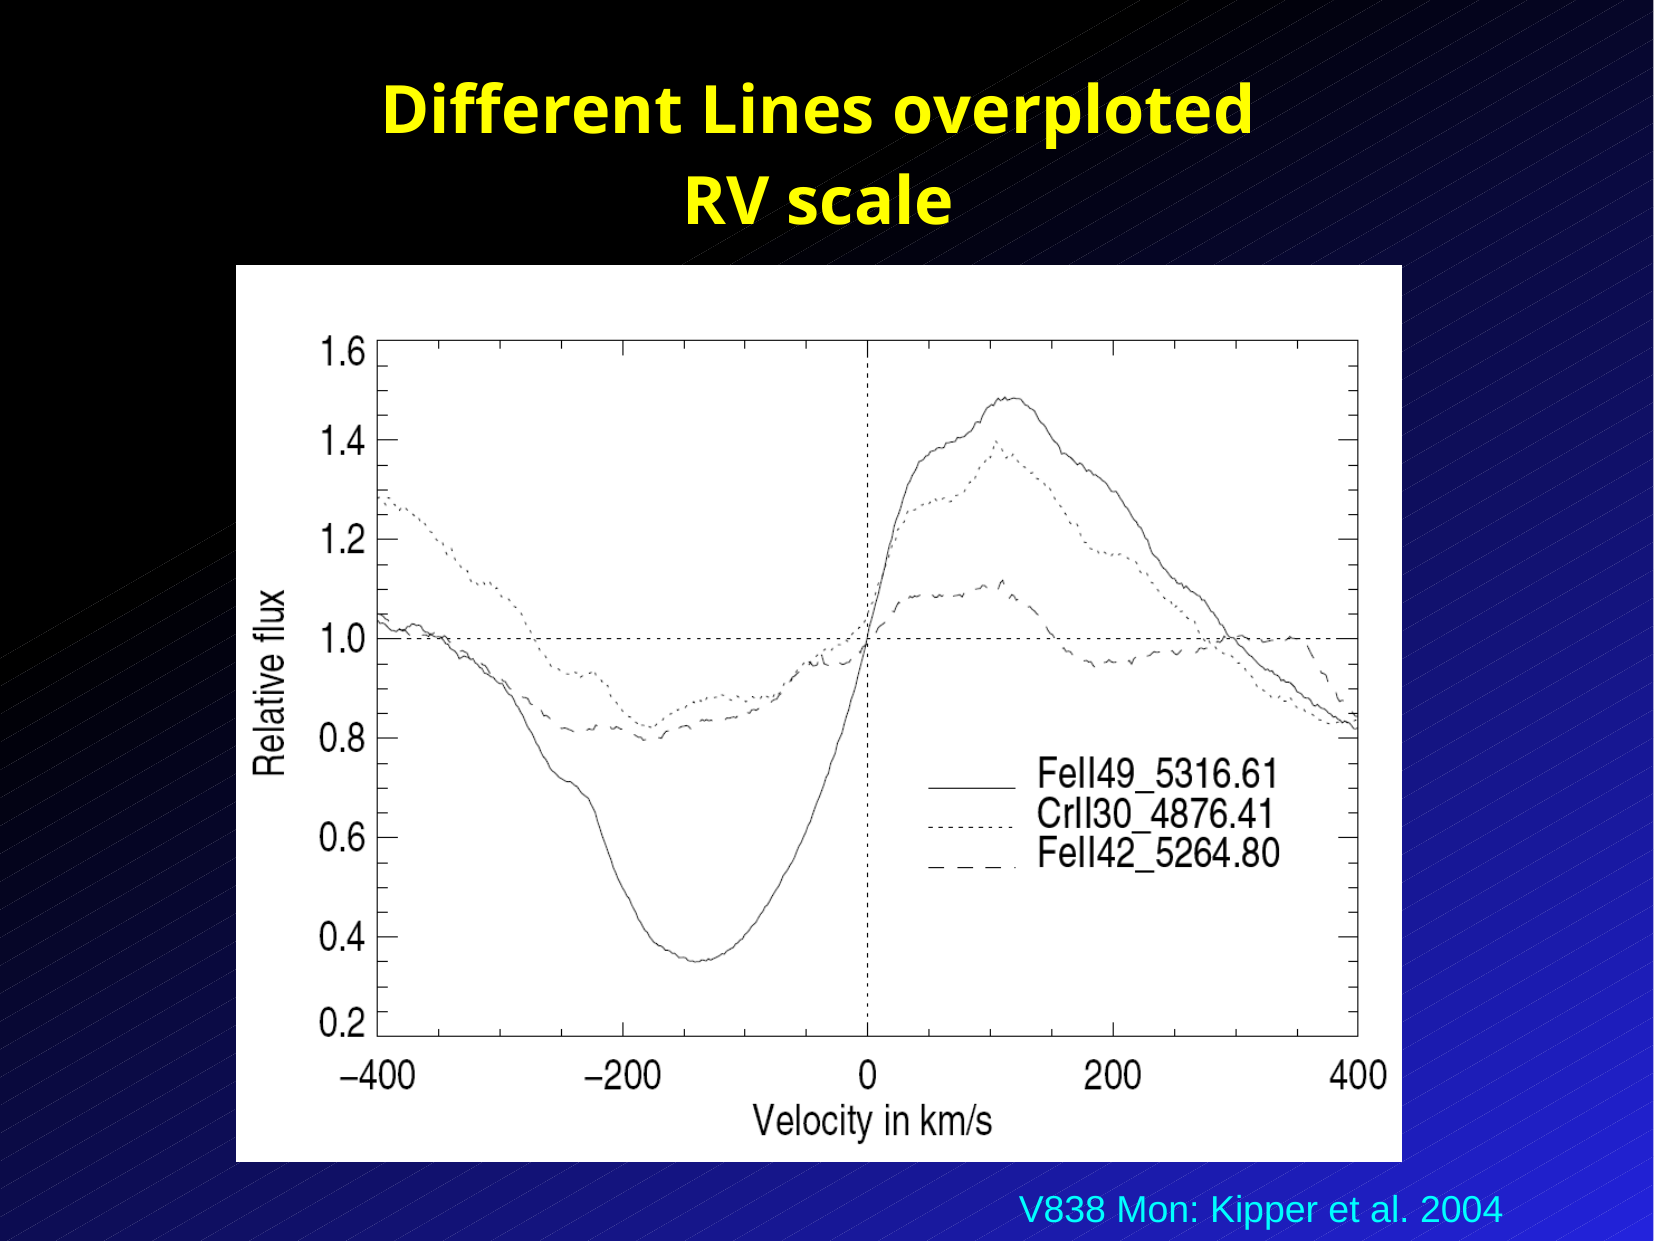

# Different Lines overploted RV scale
V838 Mon: Kipper et al. 2004